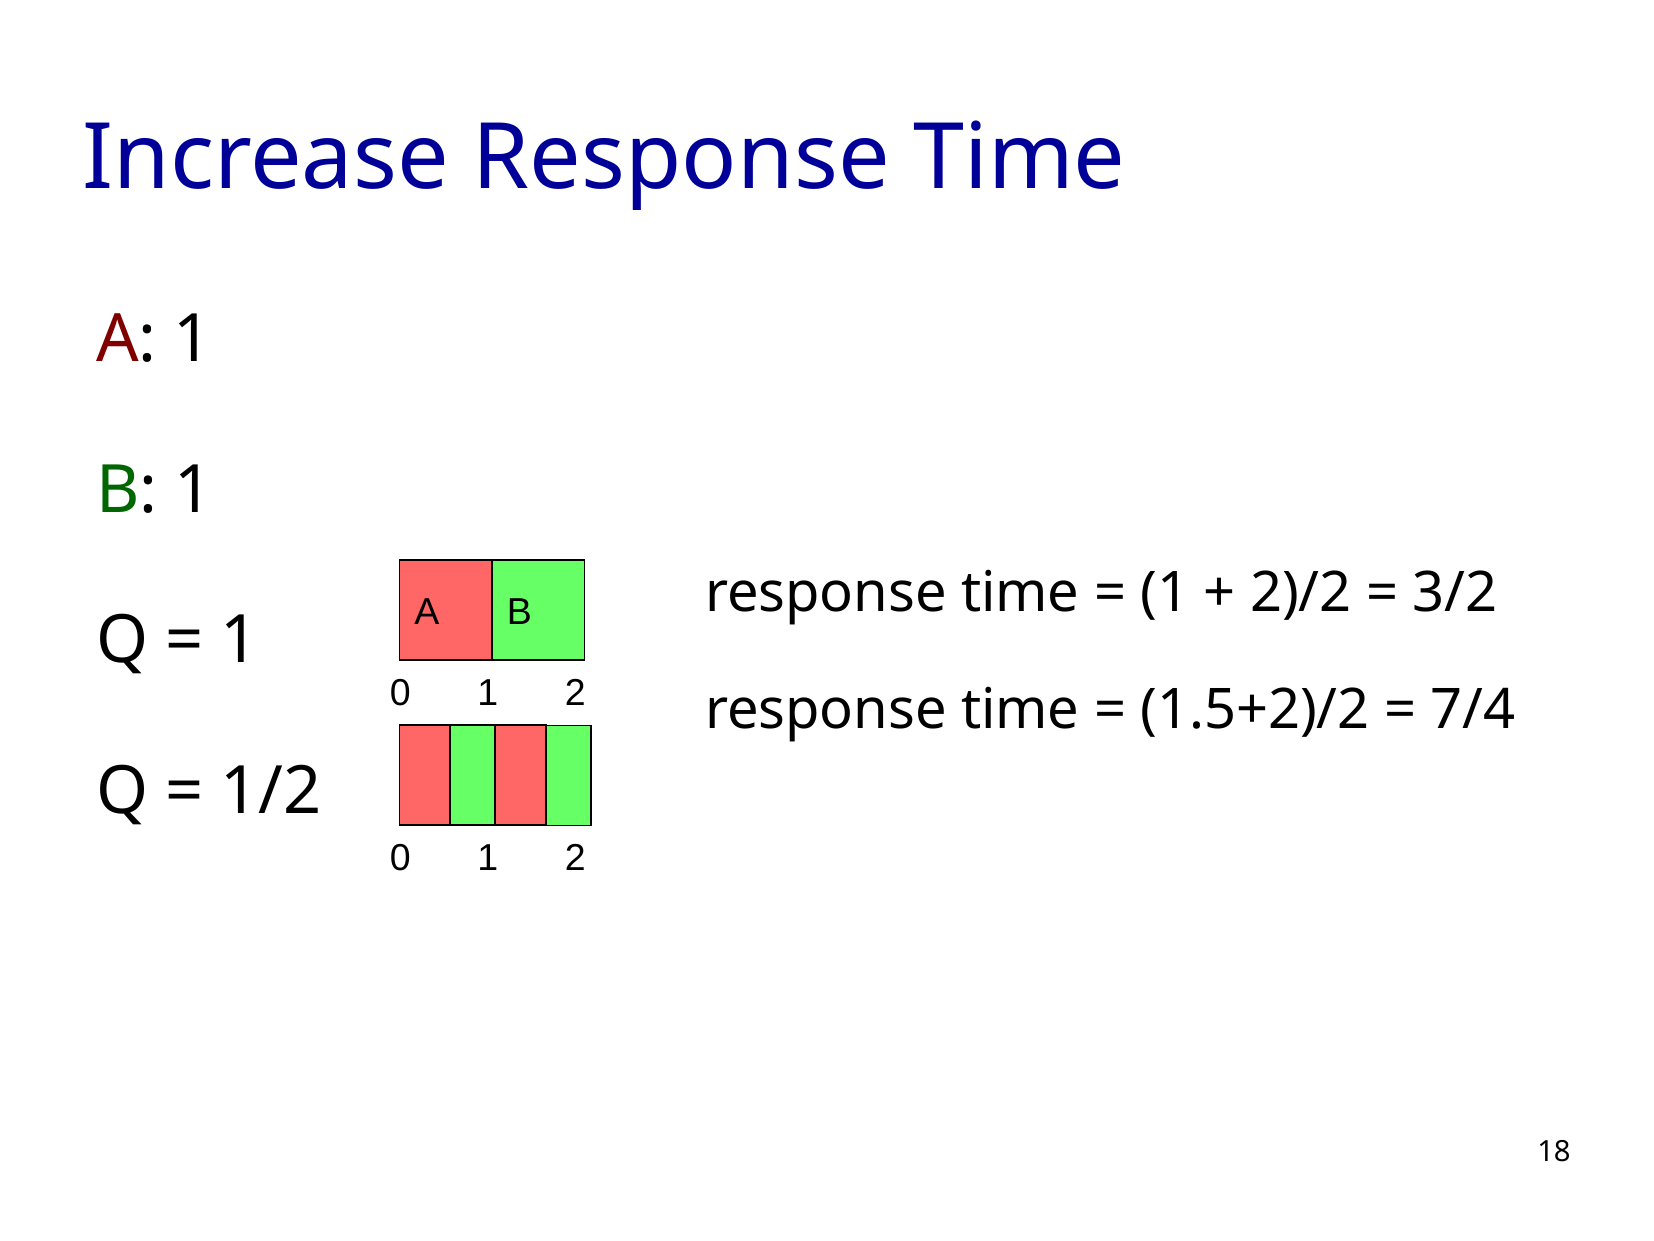

# Increase Response Time
A: 1
B: 1
Q = 1
Q = 1/2
response time = (1 + 2)/2 = 3/2
response time = (1.5+2)/2 = 7/4
A
B
0
1
2
0
1
2
18